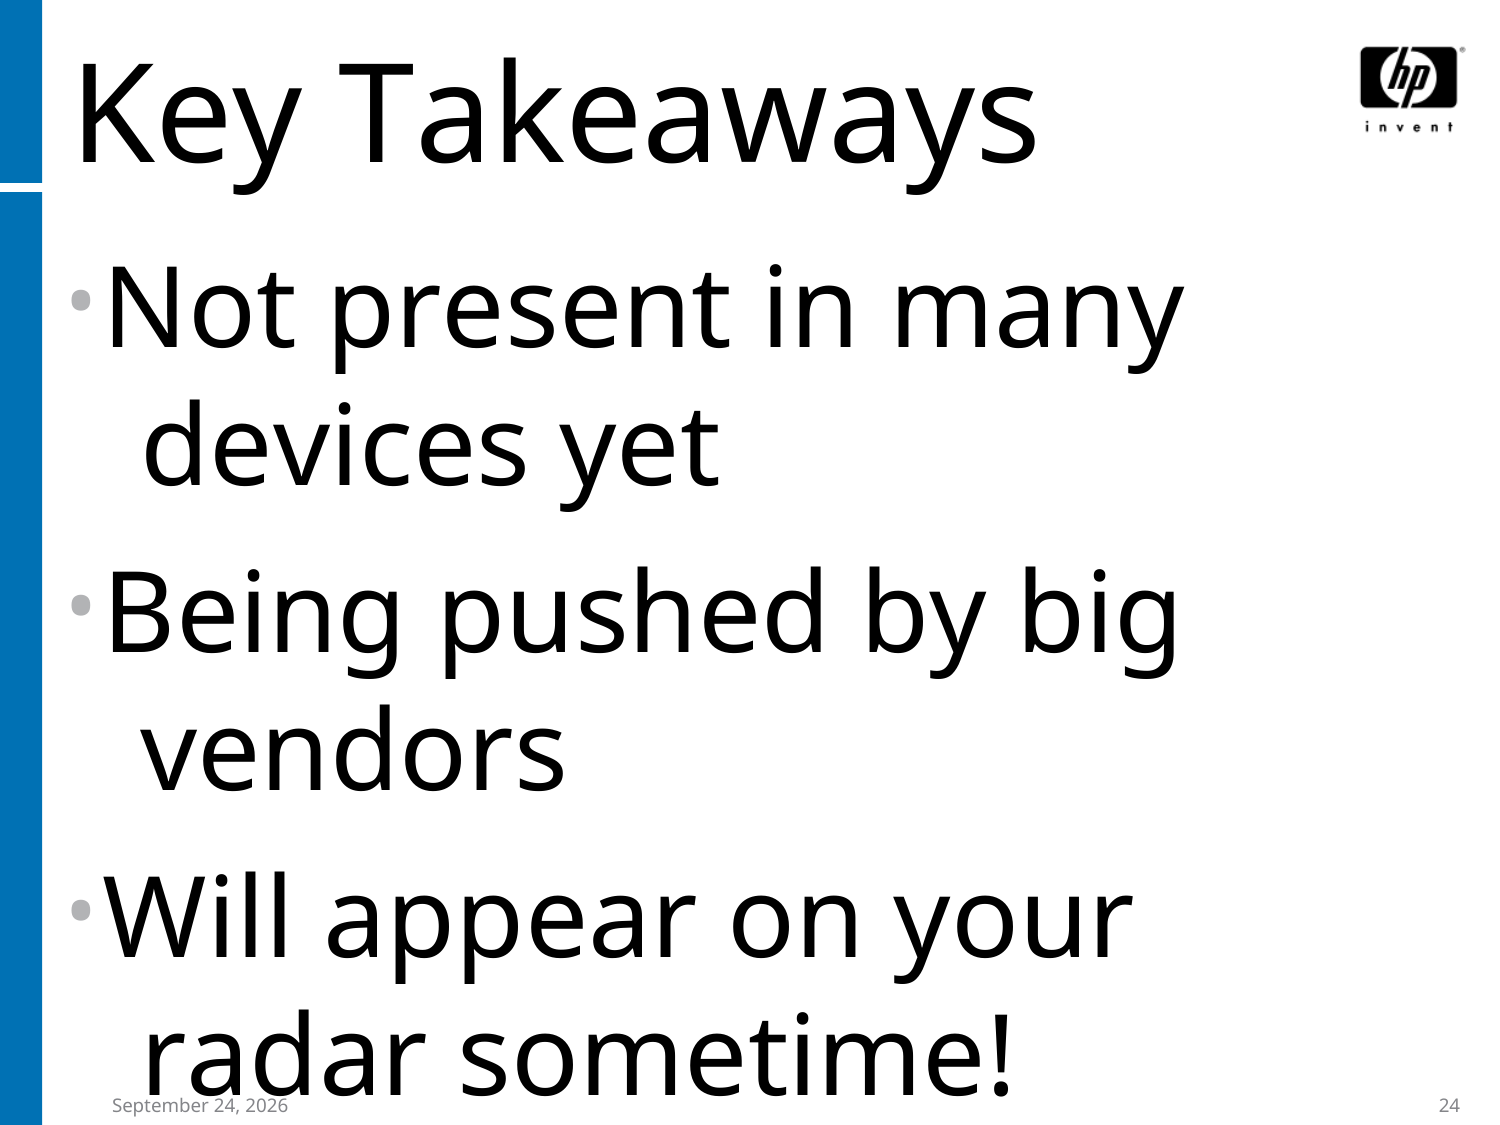

# Key Takeaways
Not present in many devices yet
Being pushed by big vendors
Will appear on your radar sometime!
24